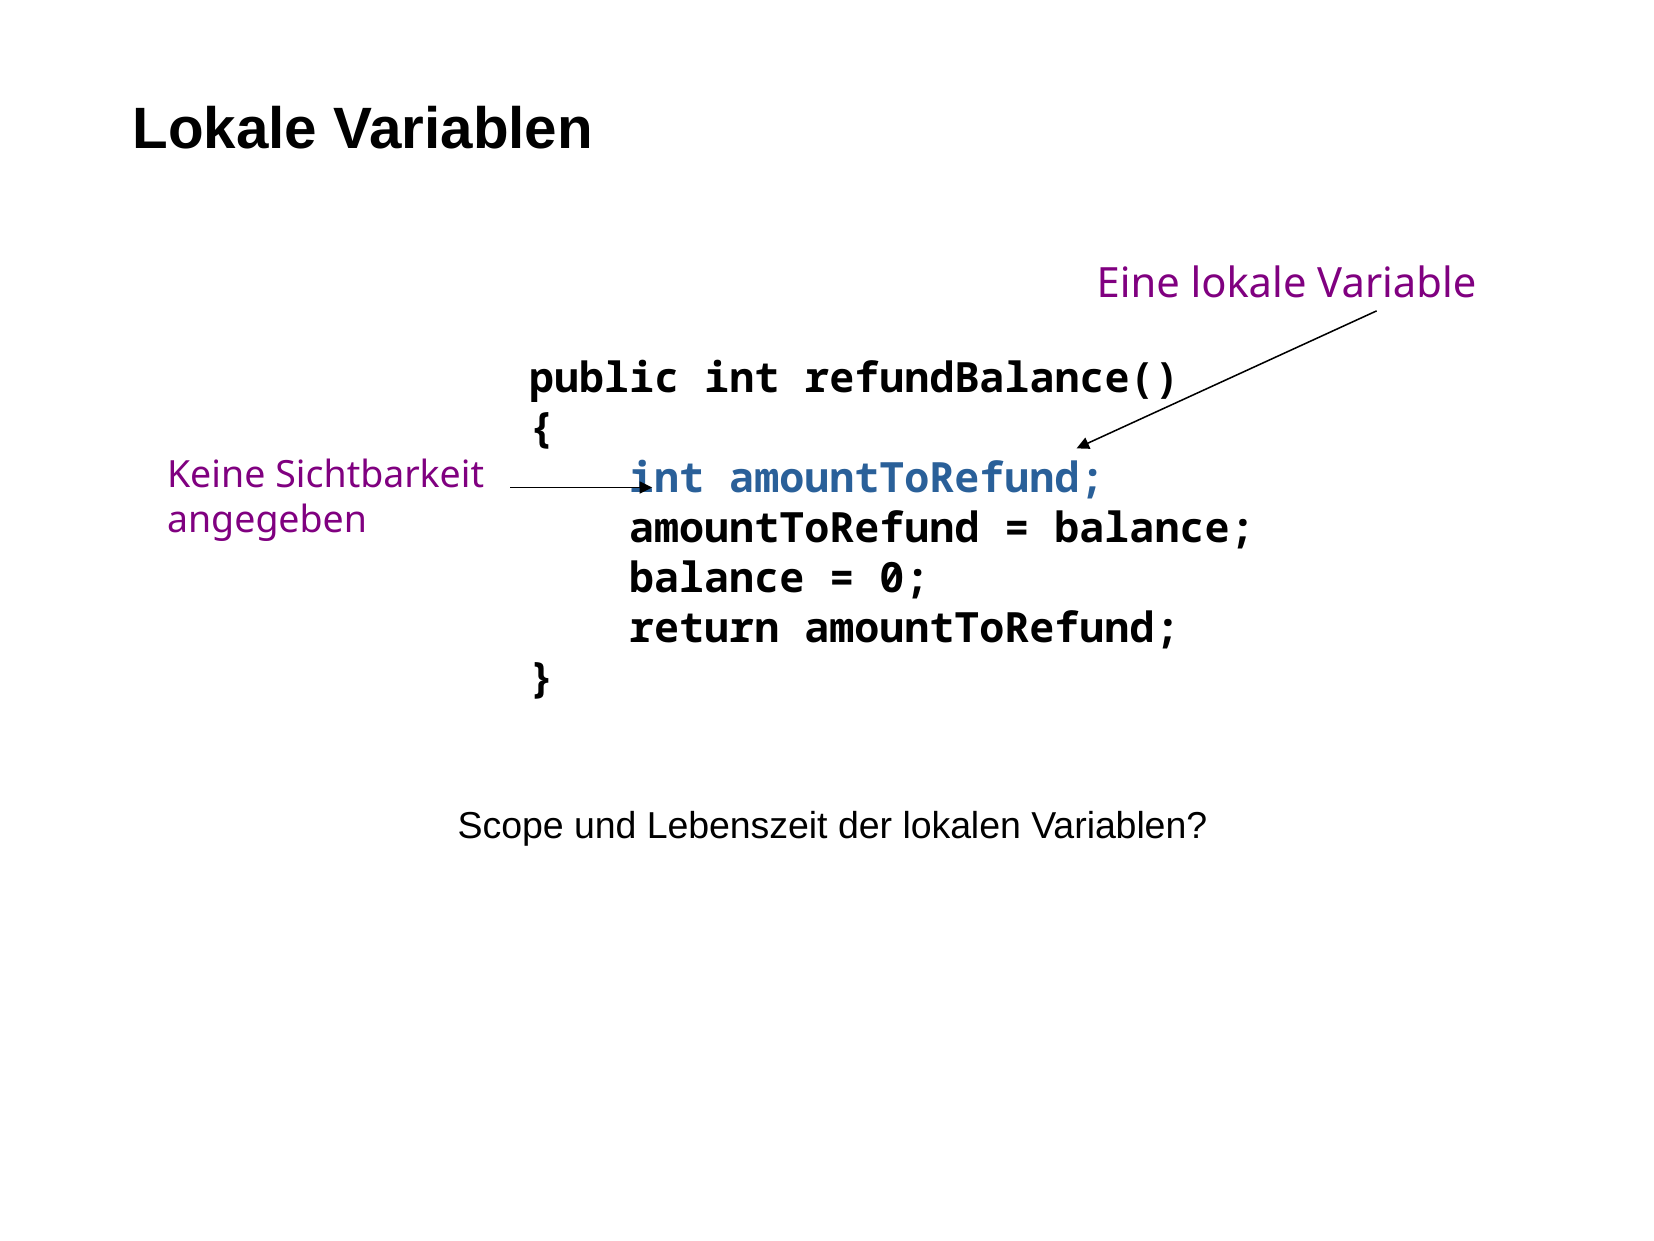

Lokale Variablen
Eine lokale Variable
public int refundBalance()
{
 int amountToRefund;
 amountToRefund = balance;
 balance = 0;
 return amountToRefund;
}
Keine Sichtbarkeit
angegeben
Scope und Lebenszeit der lokalen Variablen?